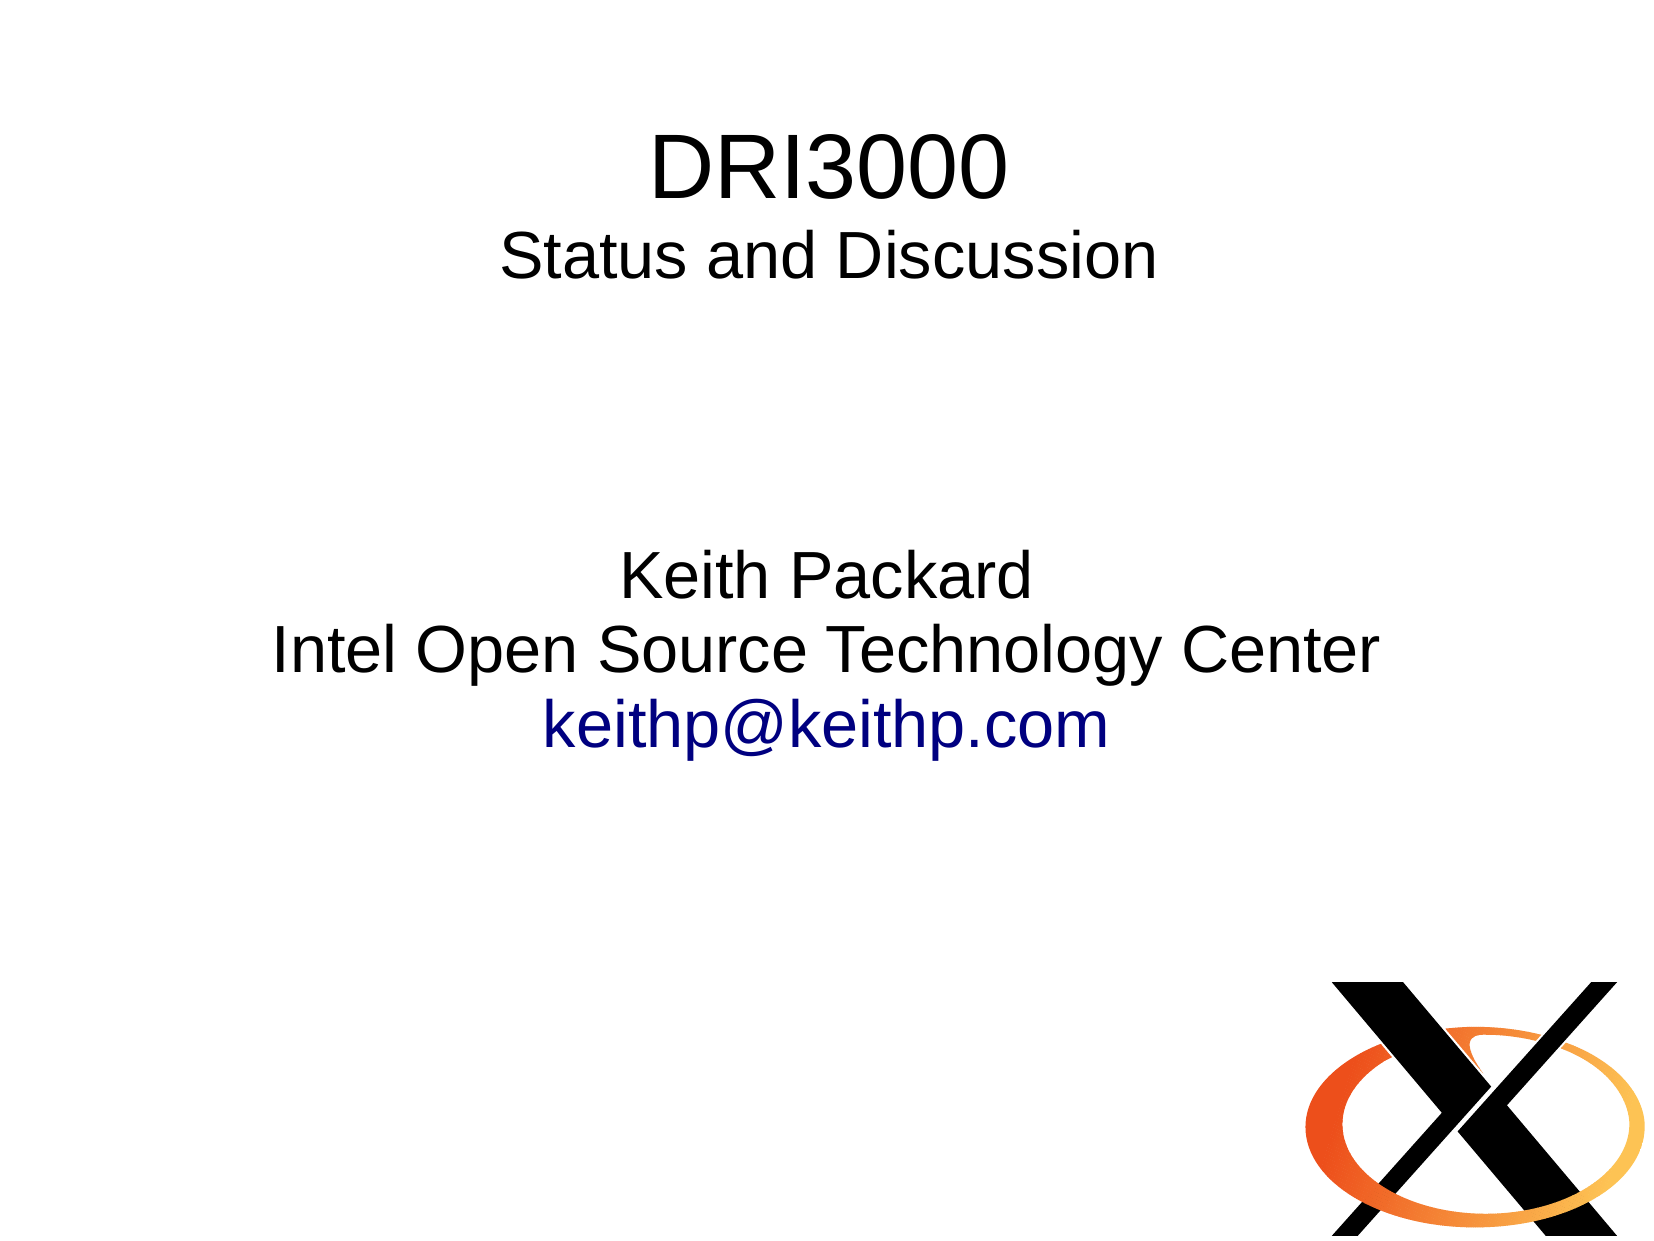

# DRI3000 Status and Discussion
Keith Packard
Intel Open Source Technology Center
keithp@keithp.com